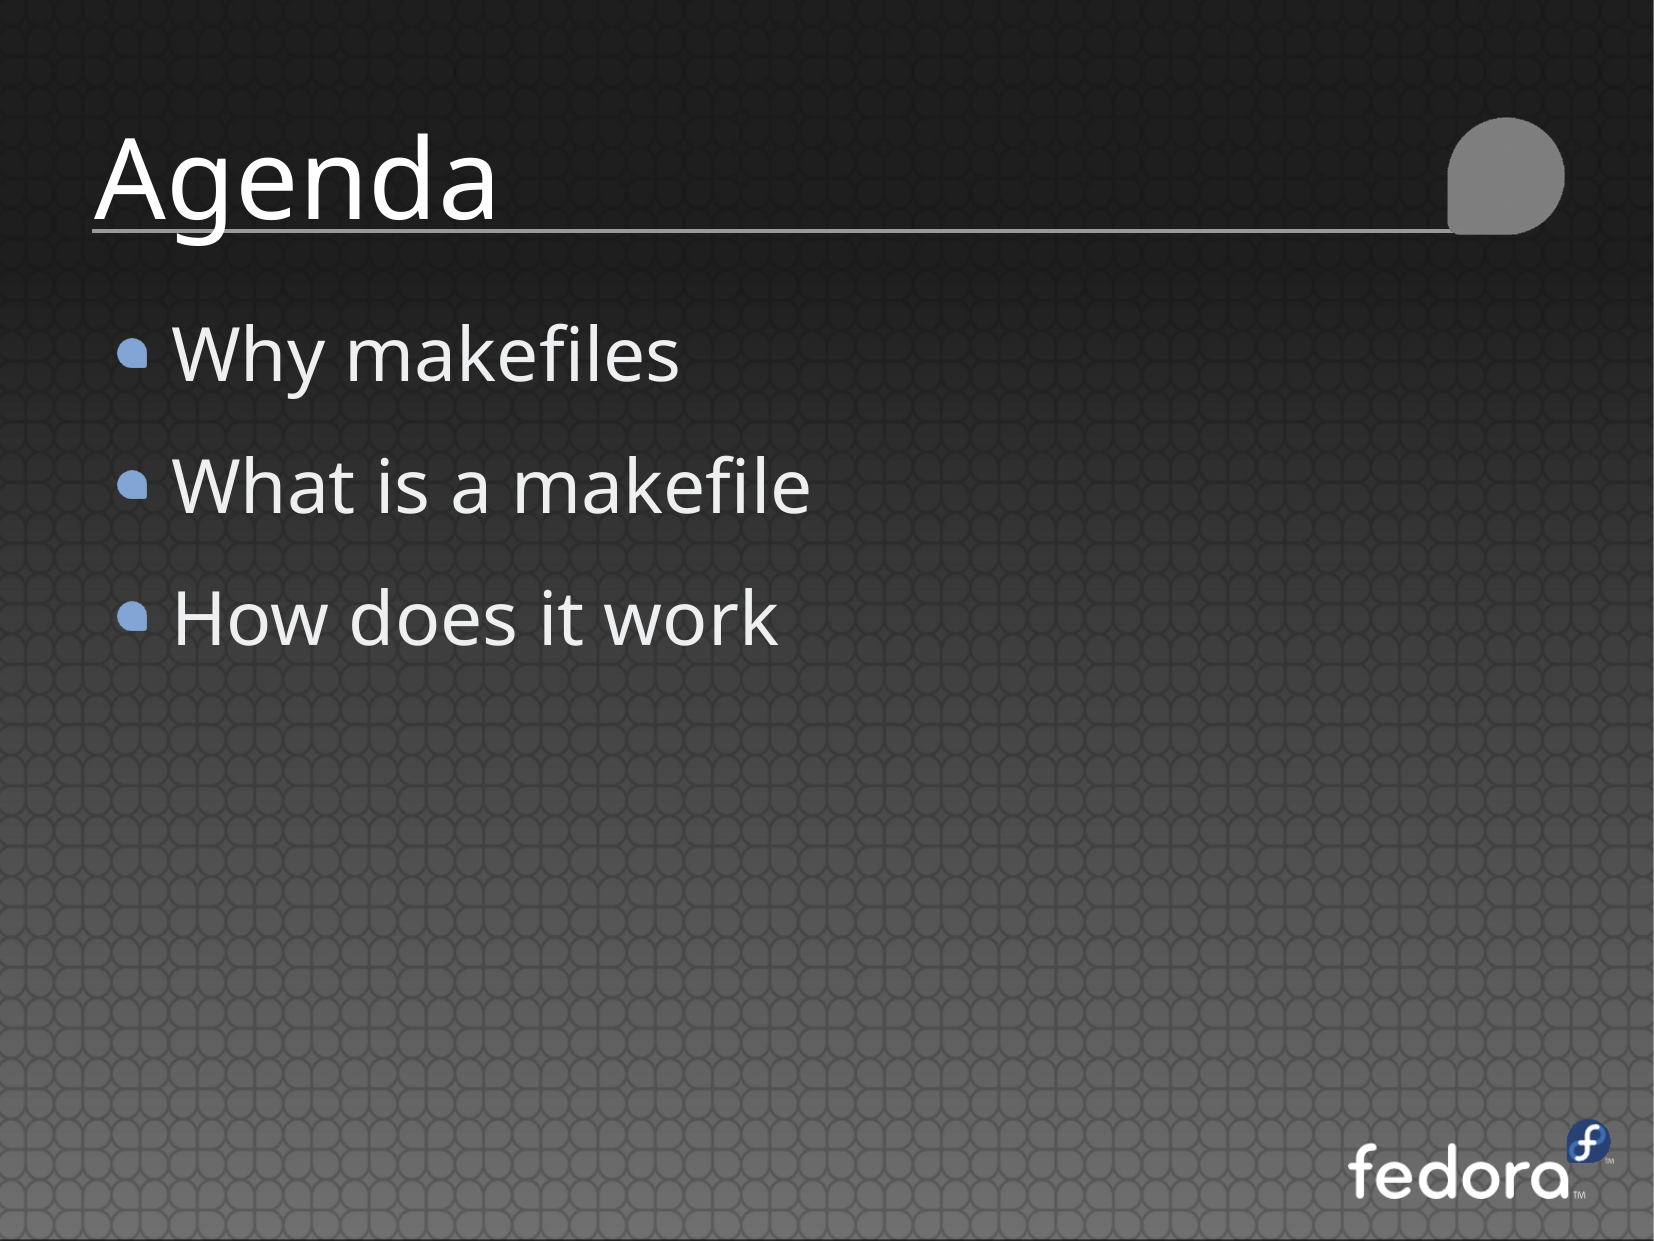

# Agenda
Why makefiles
What is a makefile
How does it work